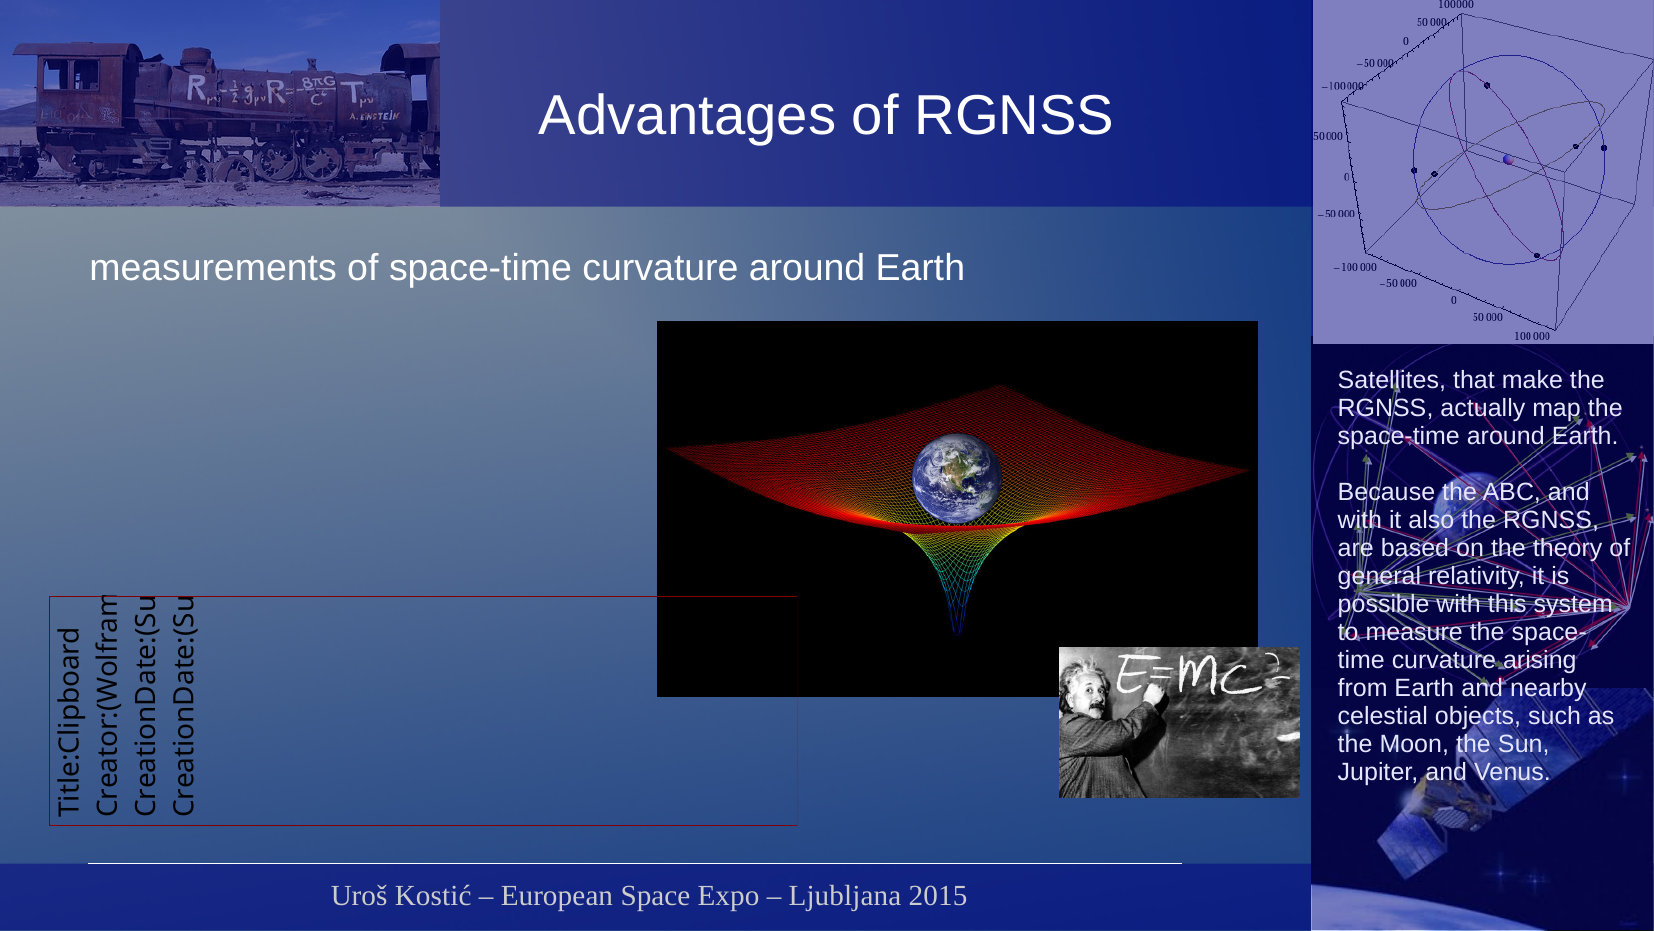

# Advantages of RGNSS
measurements of space-time curvature around Earth
Satellites, that make the RGNSS, actually map the space-time around Earth.
Because the ABC, and with it also the RGNSS, are based on the theory of general relativity, it is possible with this system to measure the space-time curvature arising from Earth and nearby celestial objects, such as the Moon, the Sun, Jupiter, and Venus.